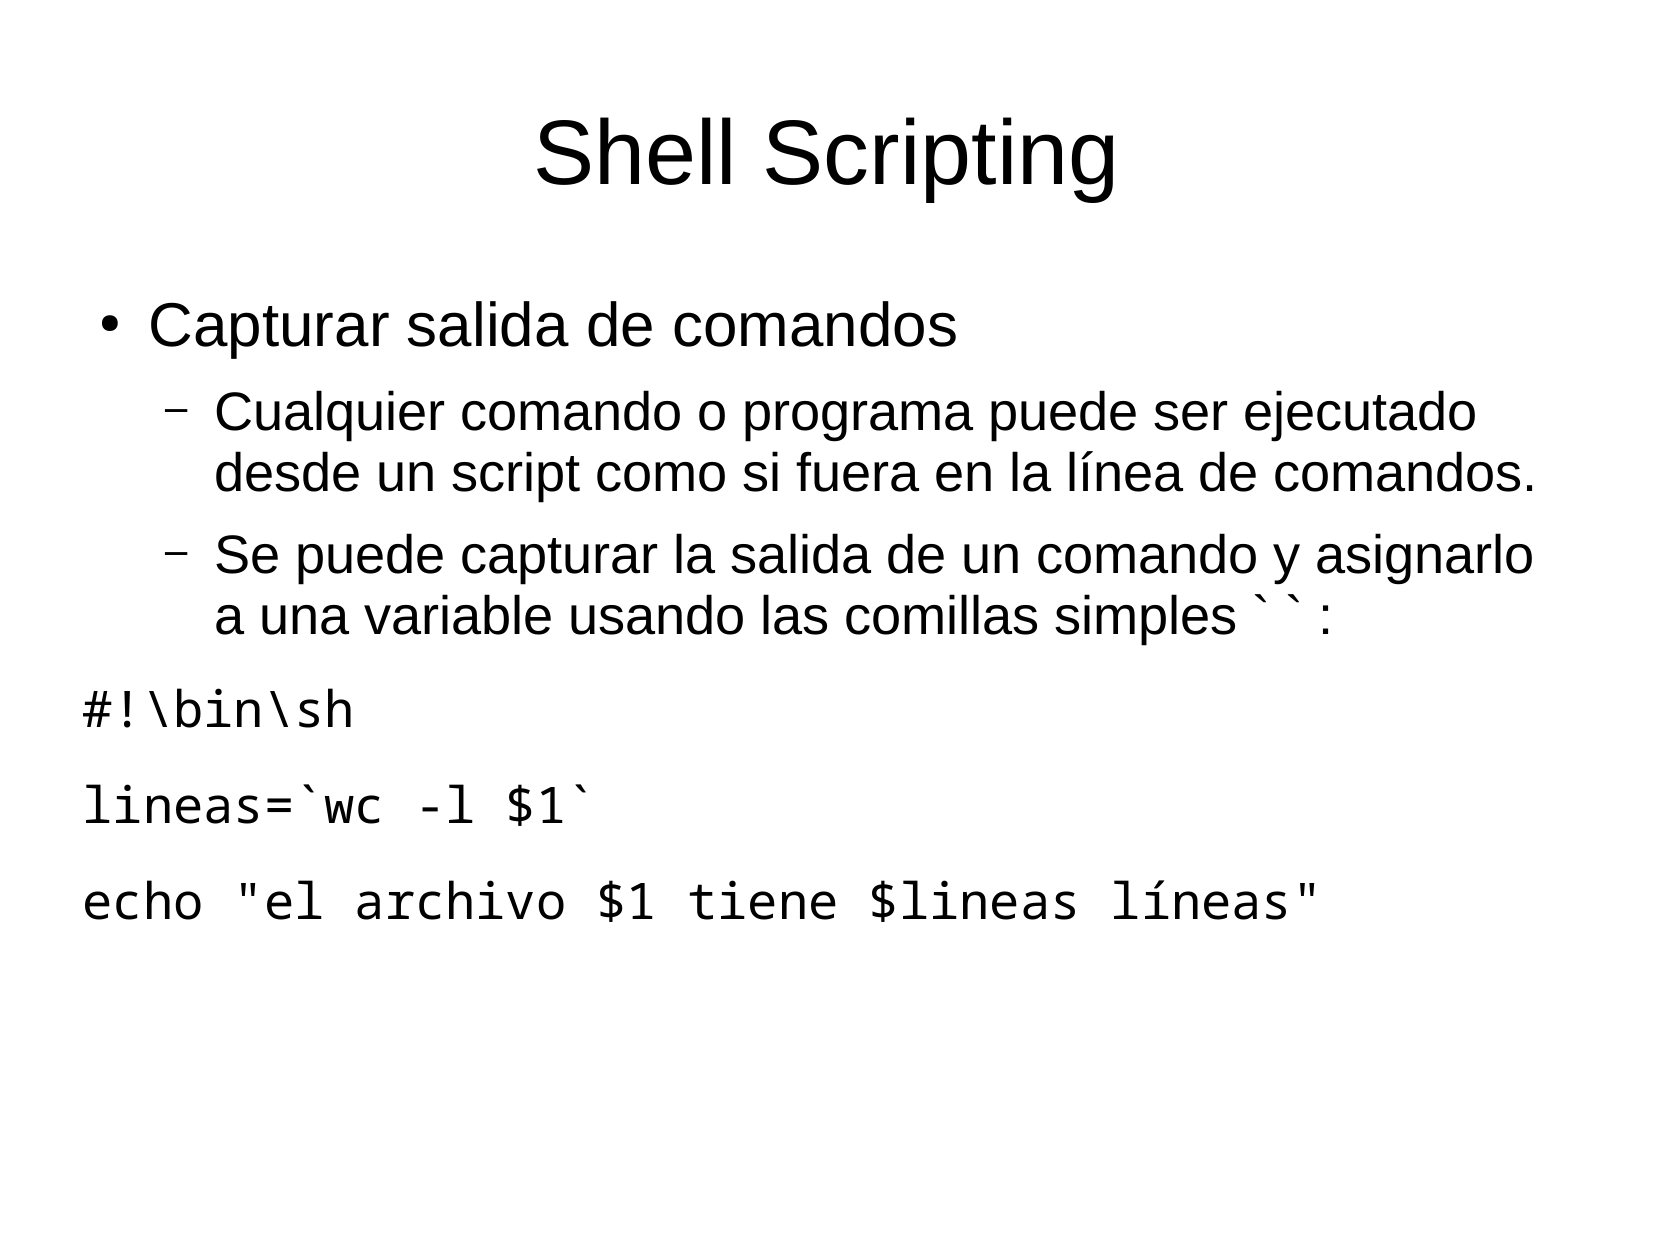

# Shell Scripting
Capturar salida de comandos
Cualquier comando o programa puede ser ejecutado desde un script como si fuera en la línea de comandos.
Se puede capturar la salida de un comando y asignarlo a una variable usando las comillas simples ` ` :
#!\bin\sh
lineas=`wc -l $1`
echo "el archivo $1 tiene $lineas líneas"